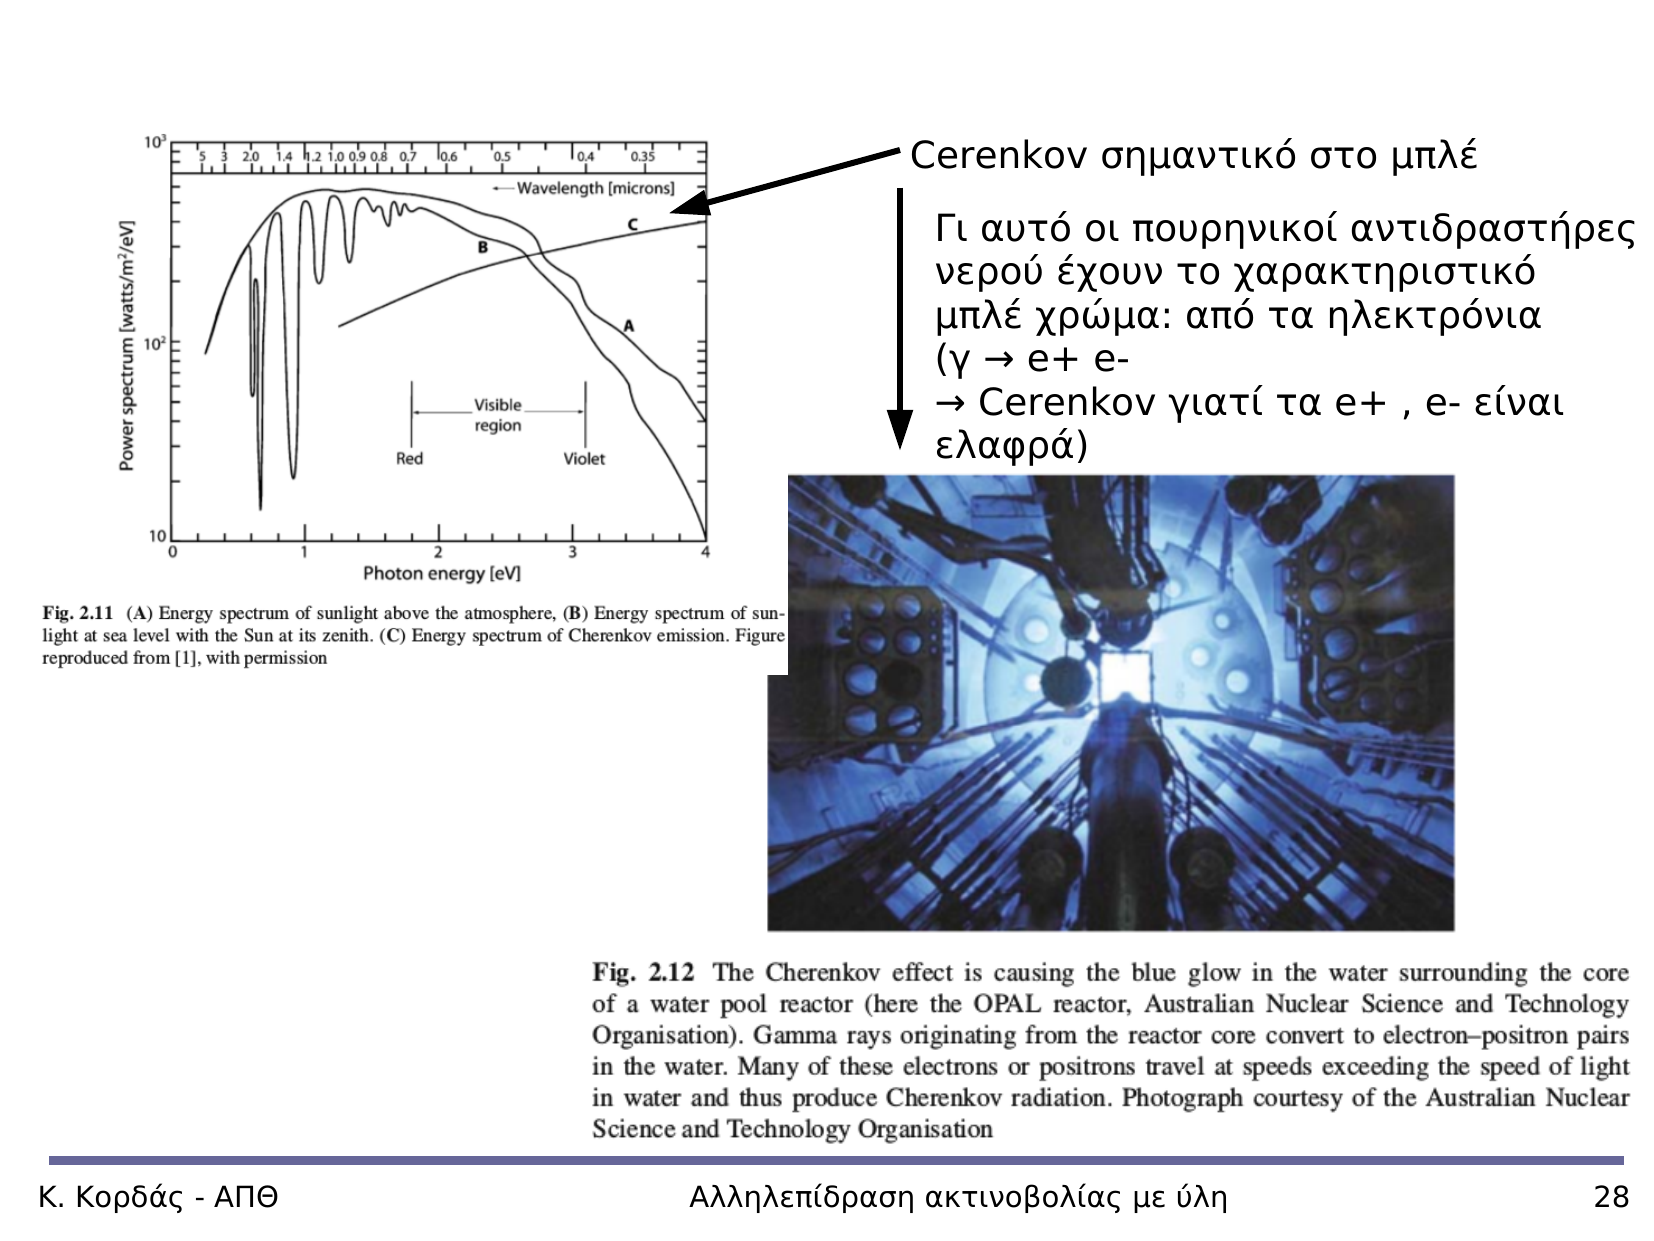

#
Cerenkov σημαντικό στο μπλέ
Γι αυτό οι πουρηνικοί αντιδραστήρες
νερού έχουν το χαρακτηριστικό
μπλέ χρώμα: από τα ηλεκτρόνια
(γ → e+ e-
→ Cerenkov γιατί τα e+ , e- είναι
ελαφρά)
Κ. Κορδάς - ΑΠΘ
Αλληλεπίδραση ακτινοβολίας με ύλη
28